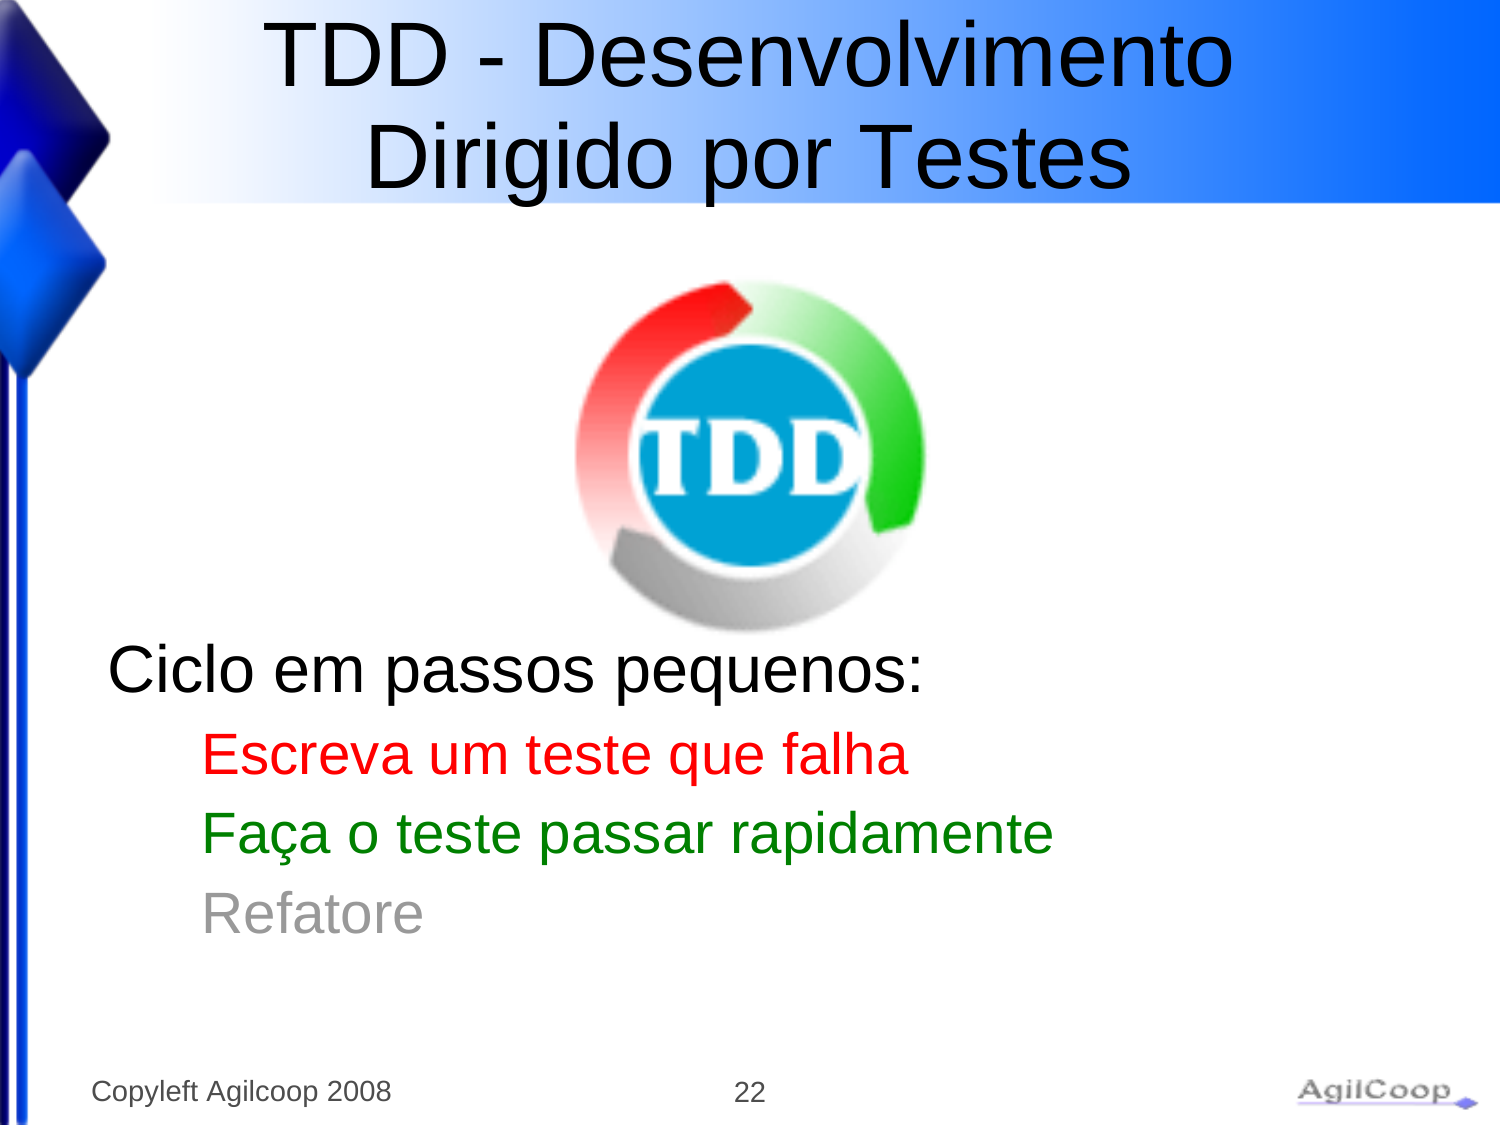

# TDD - Desenvolvimento Dirigido por Testes
Ciclo em passos pequenos:
Escreva um teste que falha
Faça o teste passar rapidamente
Refatore
Copyleft AgilCoop 2007
22